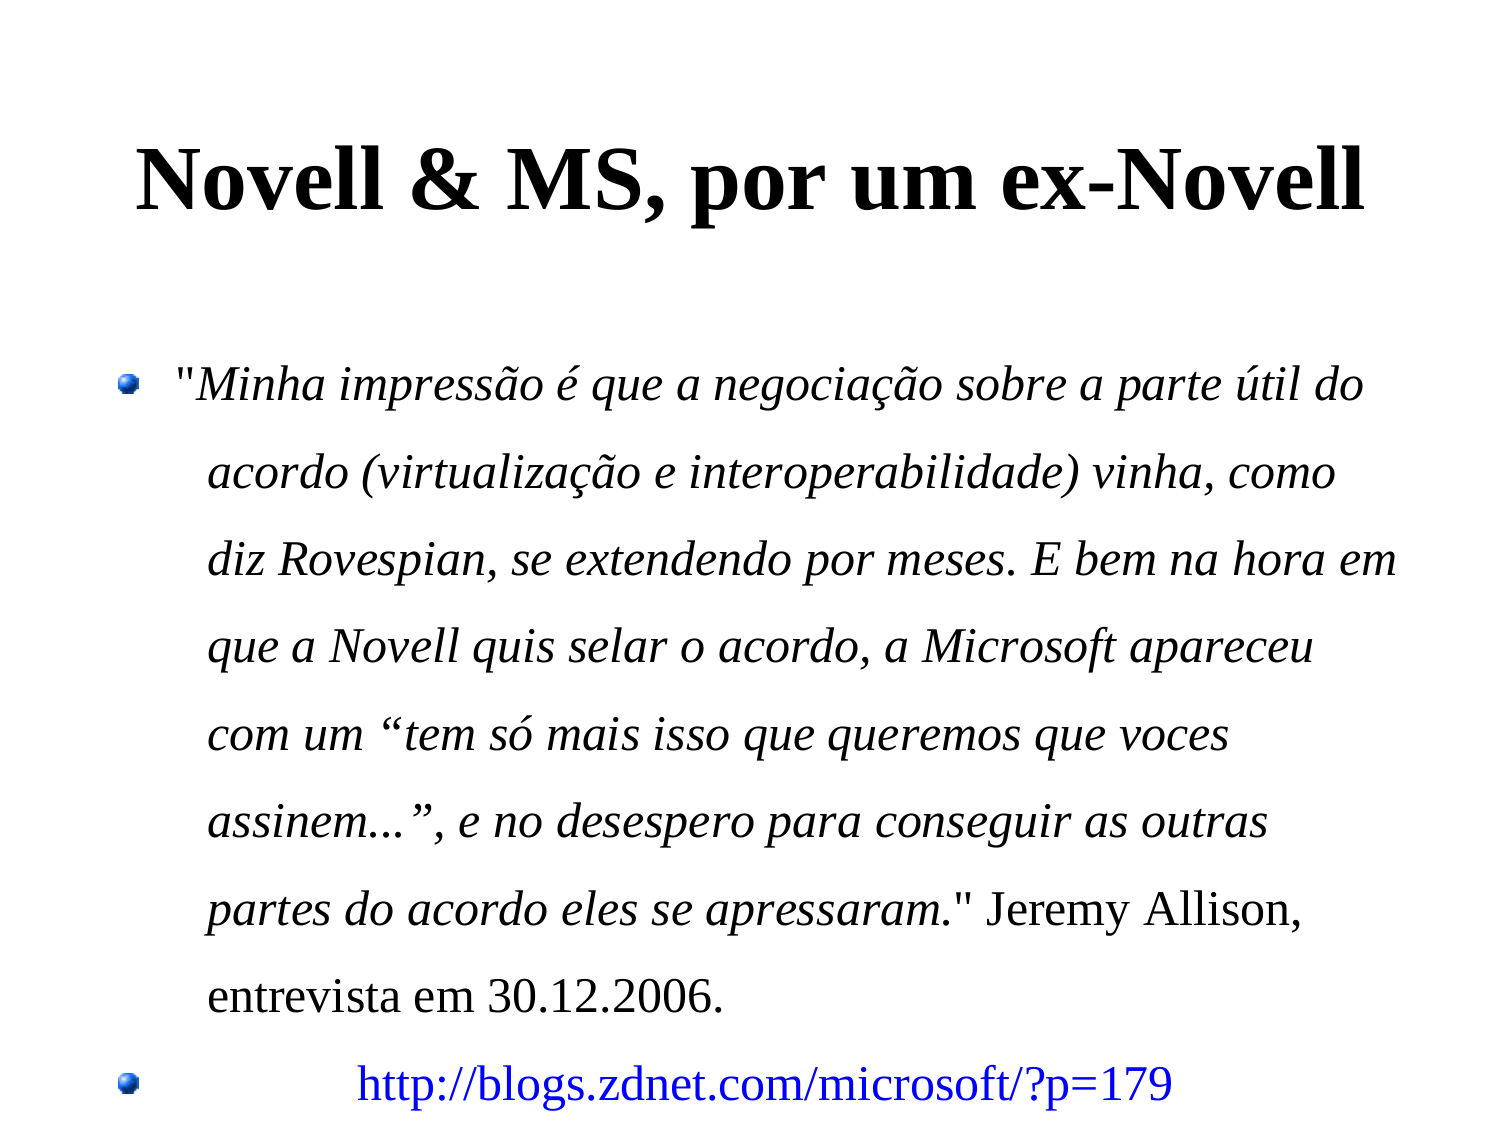

# Novell & MS, por um ex-Novell
 "Minha impressão é que a negociação sobre a parte útil do acordo (virtualização e interoperabilidade) vinha, como diz Rovespian, se extendendo por meses. E bem na hora em que a Novell quis selar o acordo, a Microsoft apareceu com um “tem só mais isso que queremos que voces assinem...”, e no desespero para conseguir as outras partes do acordo eles se apressaram." Jeremy Allison, entrevista em 30.12.2006.
	http://blogs.zdnet.com/microsoft/?p=179